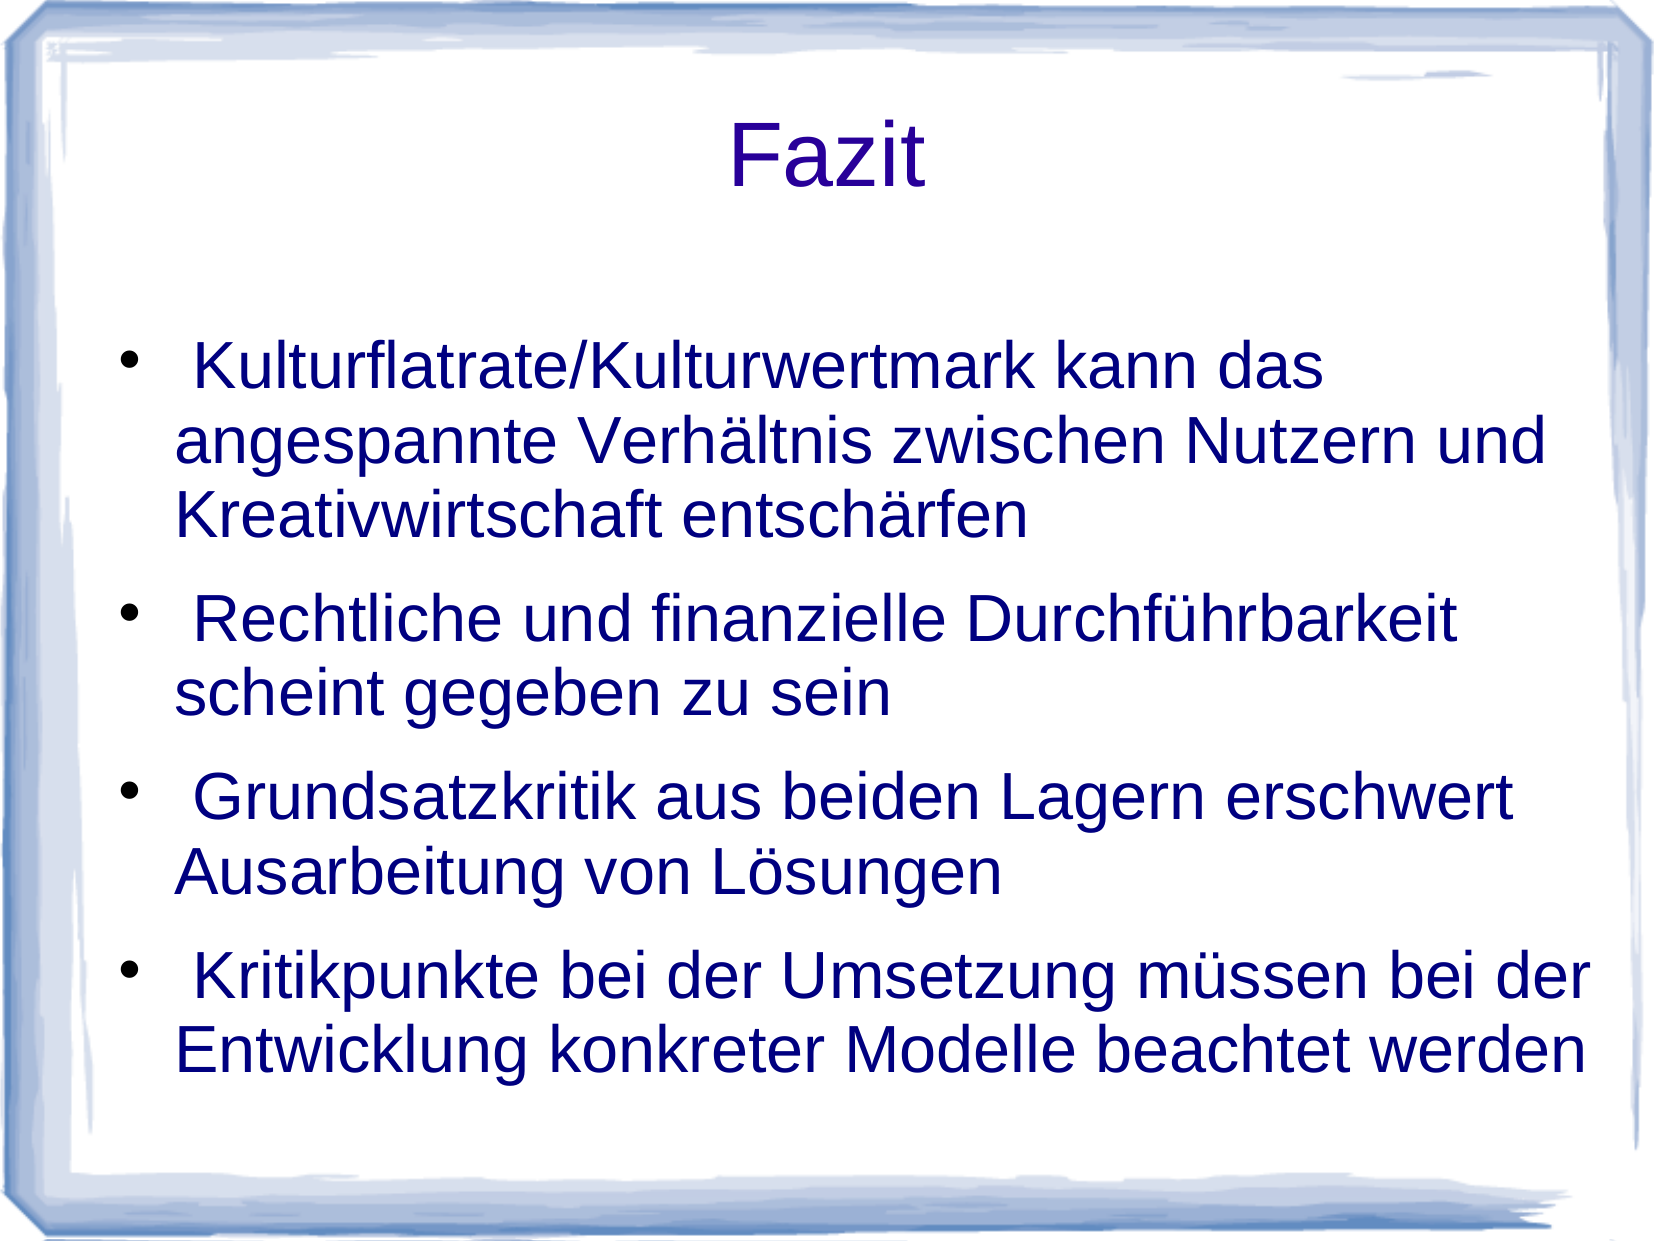

# Fazit
 Kulturflatrate/Kulturwertmark kann das angespannte Verhältnis zwischen Nutzern und Kreativwirtschaft entschärfen
 Rechtliche und finanzielle Durchführbarkeit scheint gegeben zu sein
 Grundsatzkritik aus beiden Lagern erschwert Ausarbeitung von Lösungen
 Kritikpunkte bei der Umsetzung müssen bei der Entwicklung konkreter Modelle beachtet werden